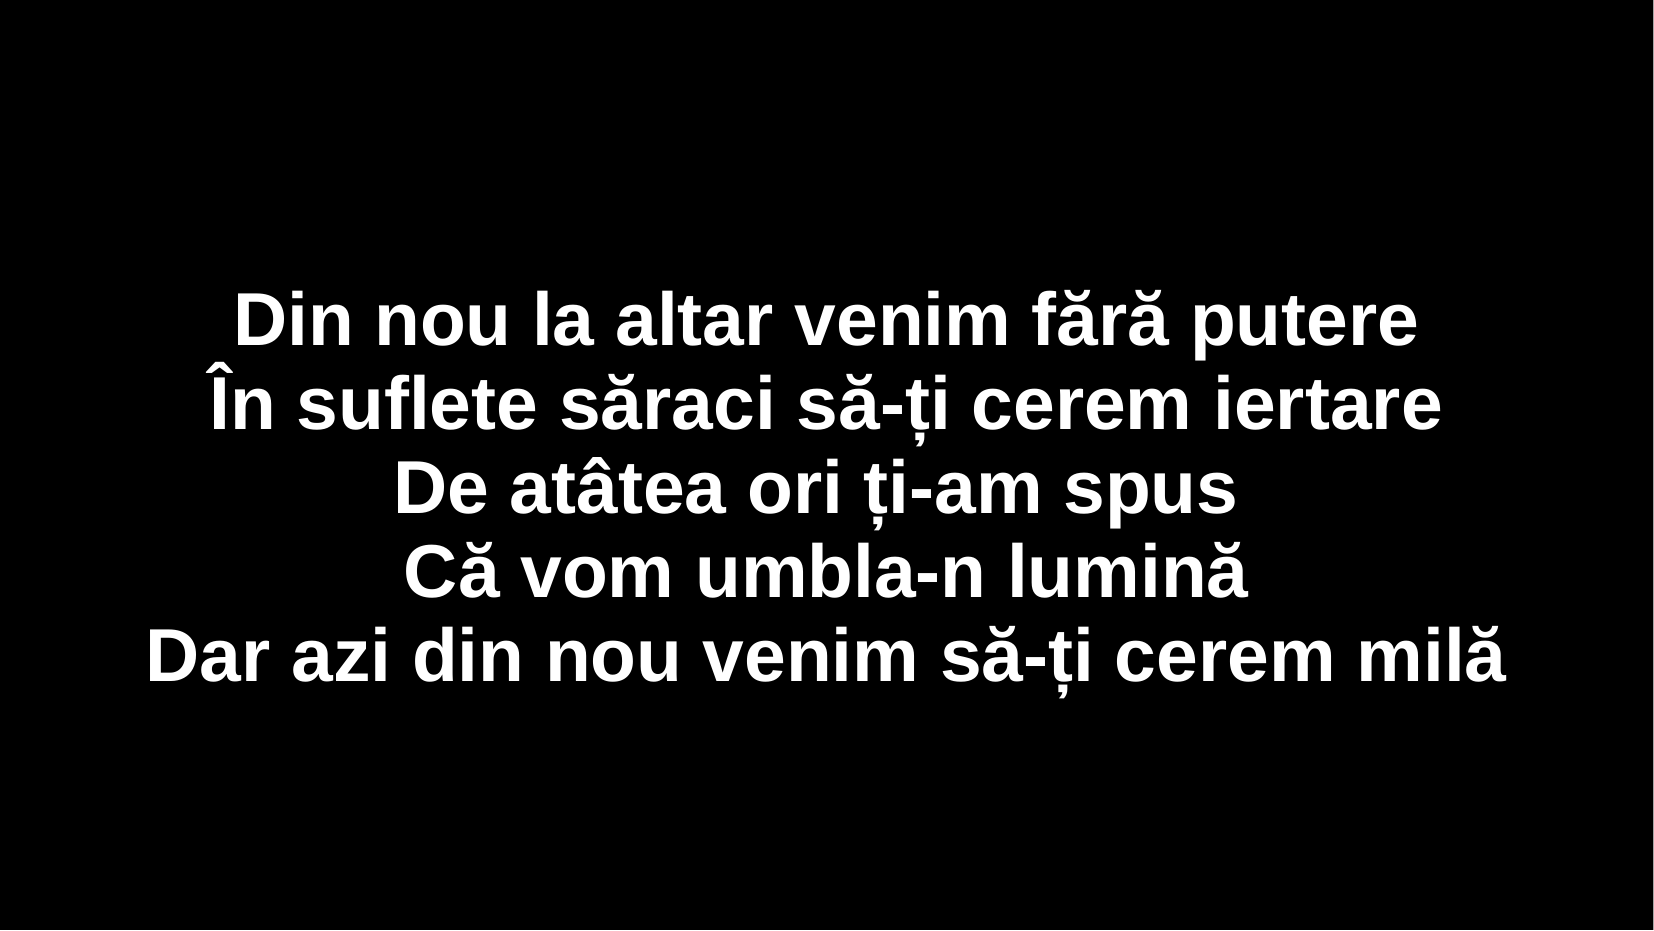

# Din nou la altar venim fără putere
În suflete săraci să-ți cerem iertare
De atâtea ori ți-am spus
Că vom umbla-n lumină
Dar azi din nou venim să-ți cerem milă